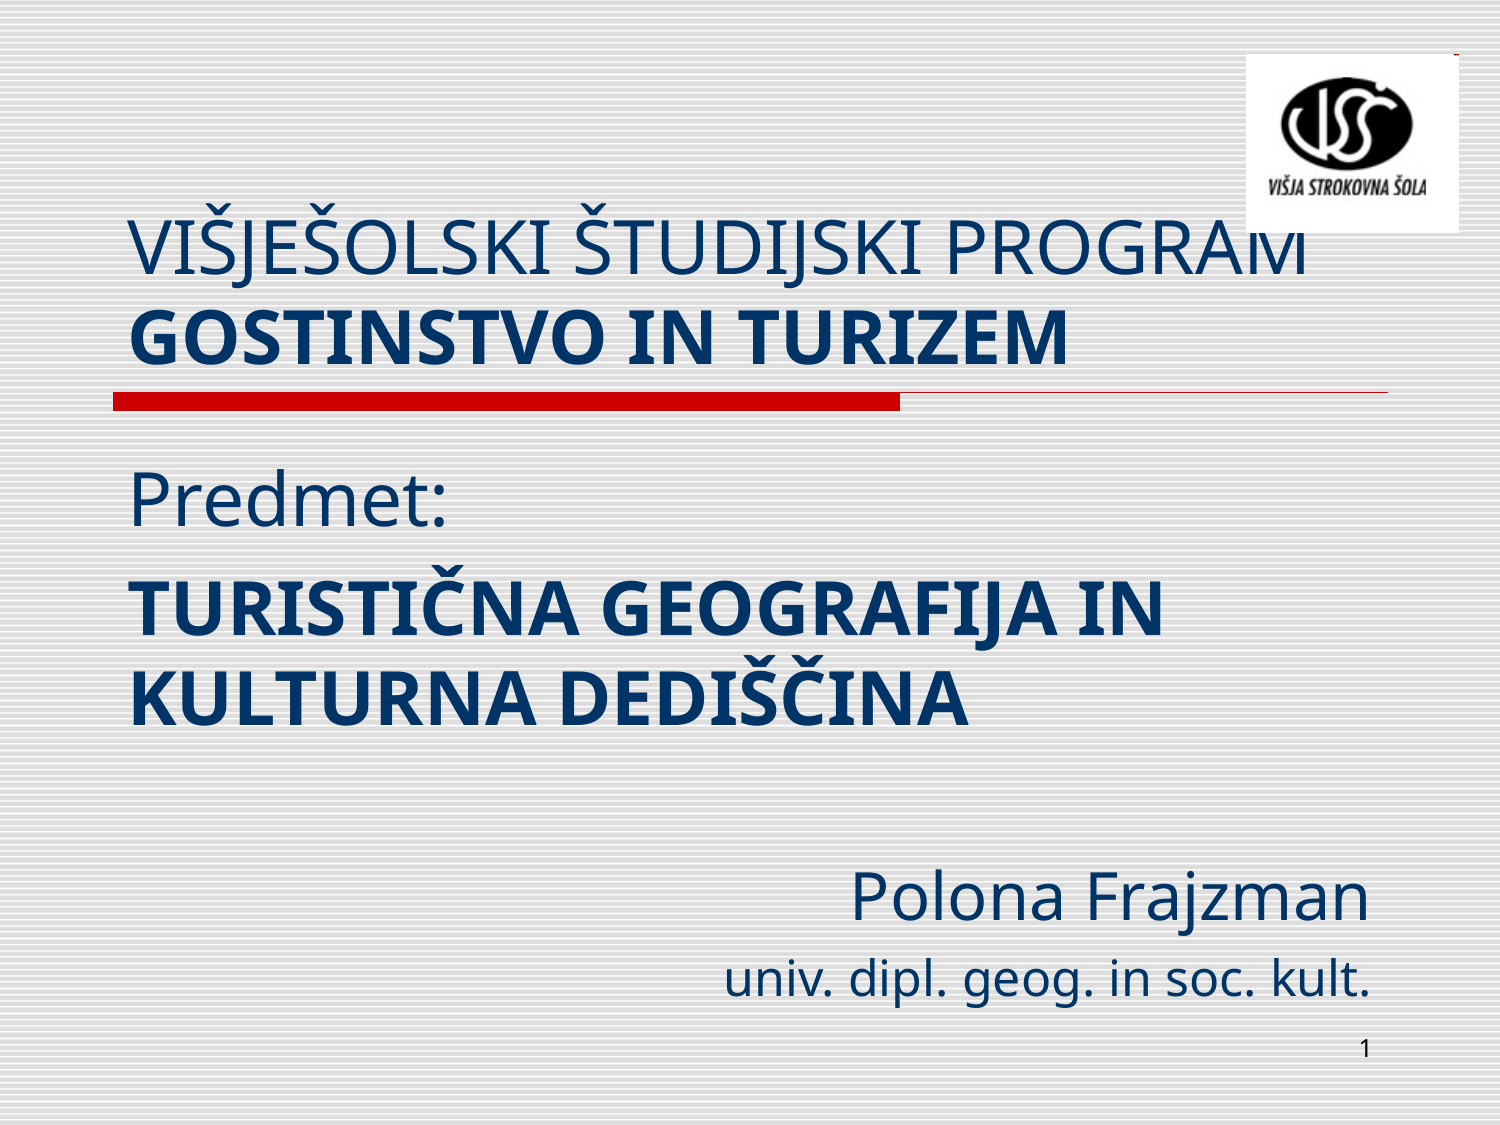

# VIŠJEŠOLSKI ŠTUDIJSKI PROGRAM GOSTINSTVO IN TURIZEM
Predmet:
TURISTIČNA GEOGRAFIJA IN KULTURNA DEDIŠČINA
Polona Frajzman
univ. dipl. geog. in soc. kult.
1